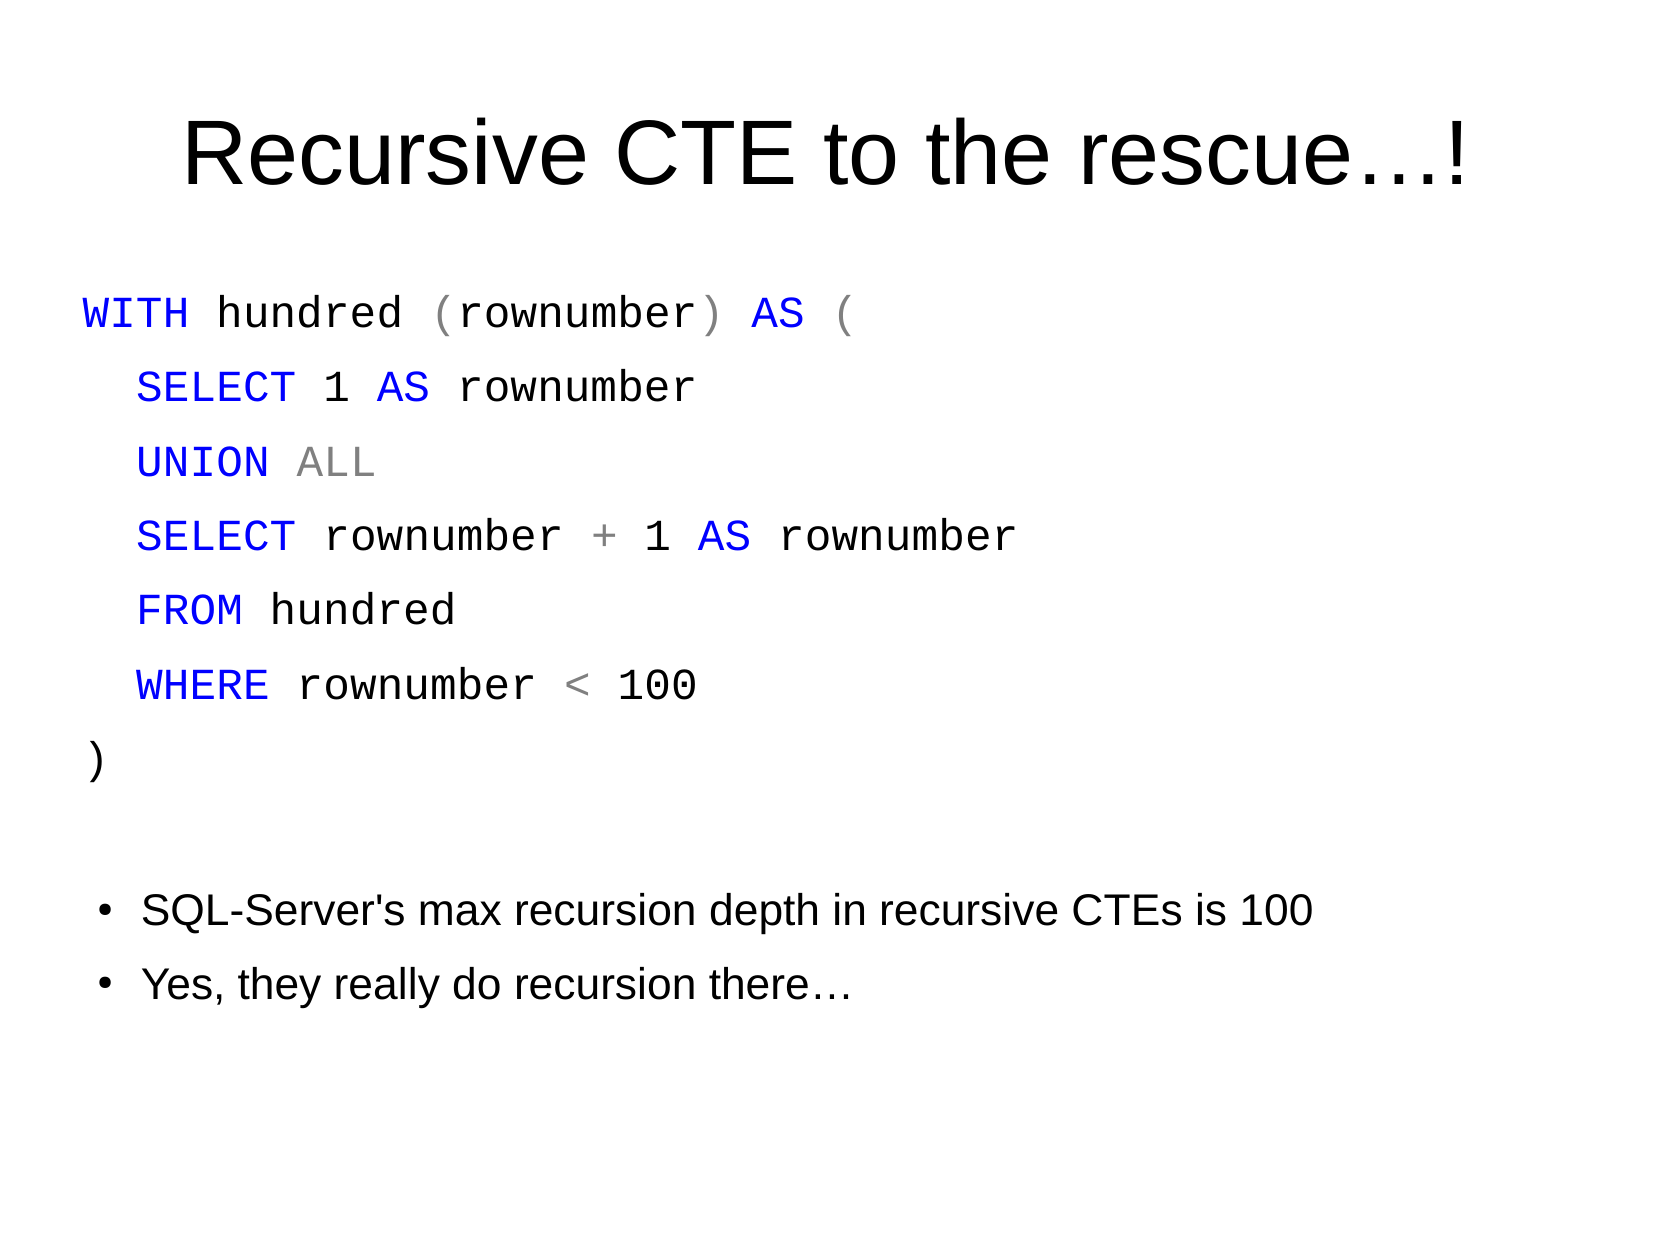

# Recursive CTE to the rescue…!
WITH hundred (rownumber) AS (
 SELECT 1 AS rownumber
 UNION ALL
 SELECT rownumber + 1 AS rownumber
 FROM hundred
 WHERE rownumber < 100
)
SQL-Server's max recursion depth in recursive CTEs is 100
Yes, they really do recursion there…